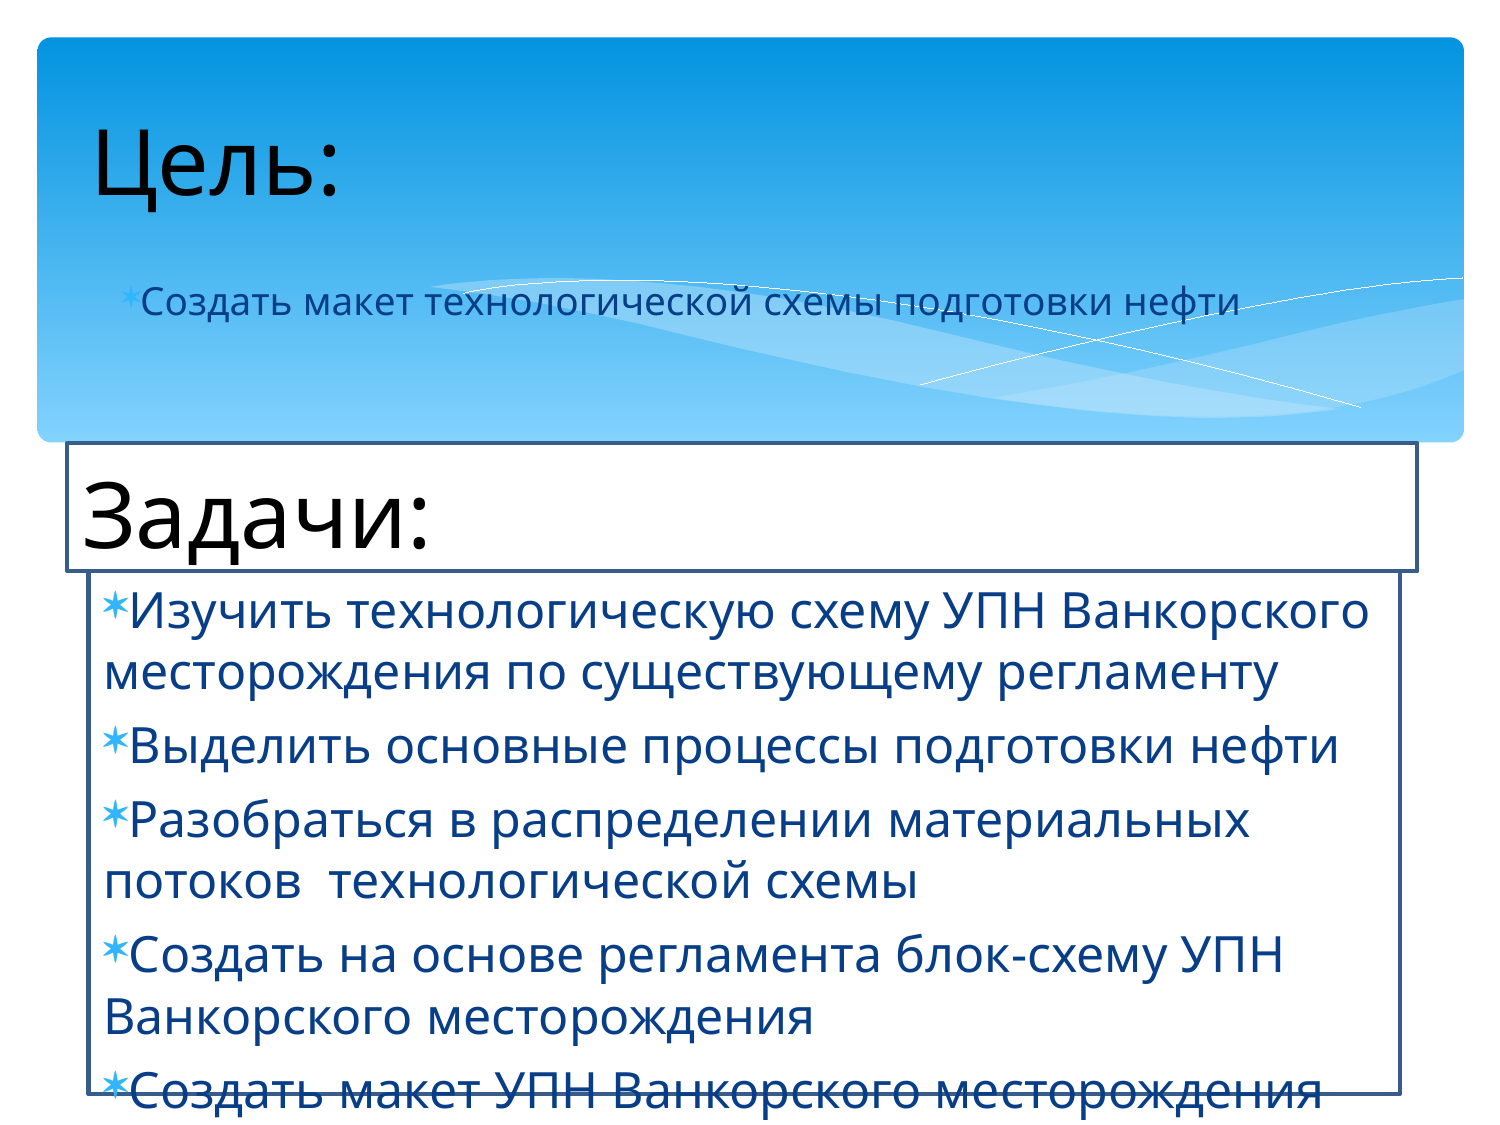

Цель:
# Создать макет технологической схемы подготовки нефти
Задачи:
Изучить технологическую схему УПН Ванкорского месторождения по существующему регламенту
Выделить основные процессы подготовки нефти
Разобраться в распределении материальных потоков технологической схемы
Создать на основе регламента блок-схему УПН Ванкорского месторождения
Создать макет УПН Ванкорского месторождения